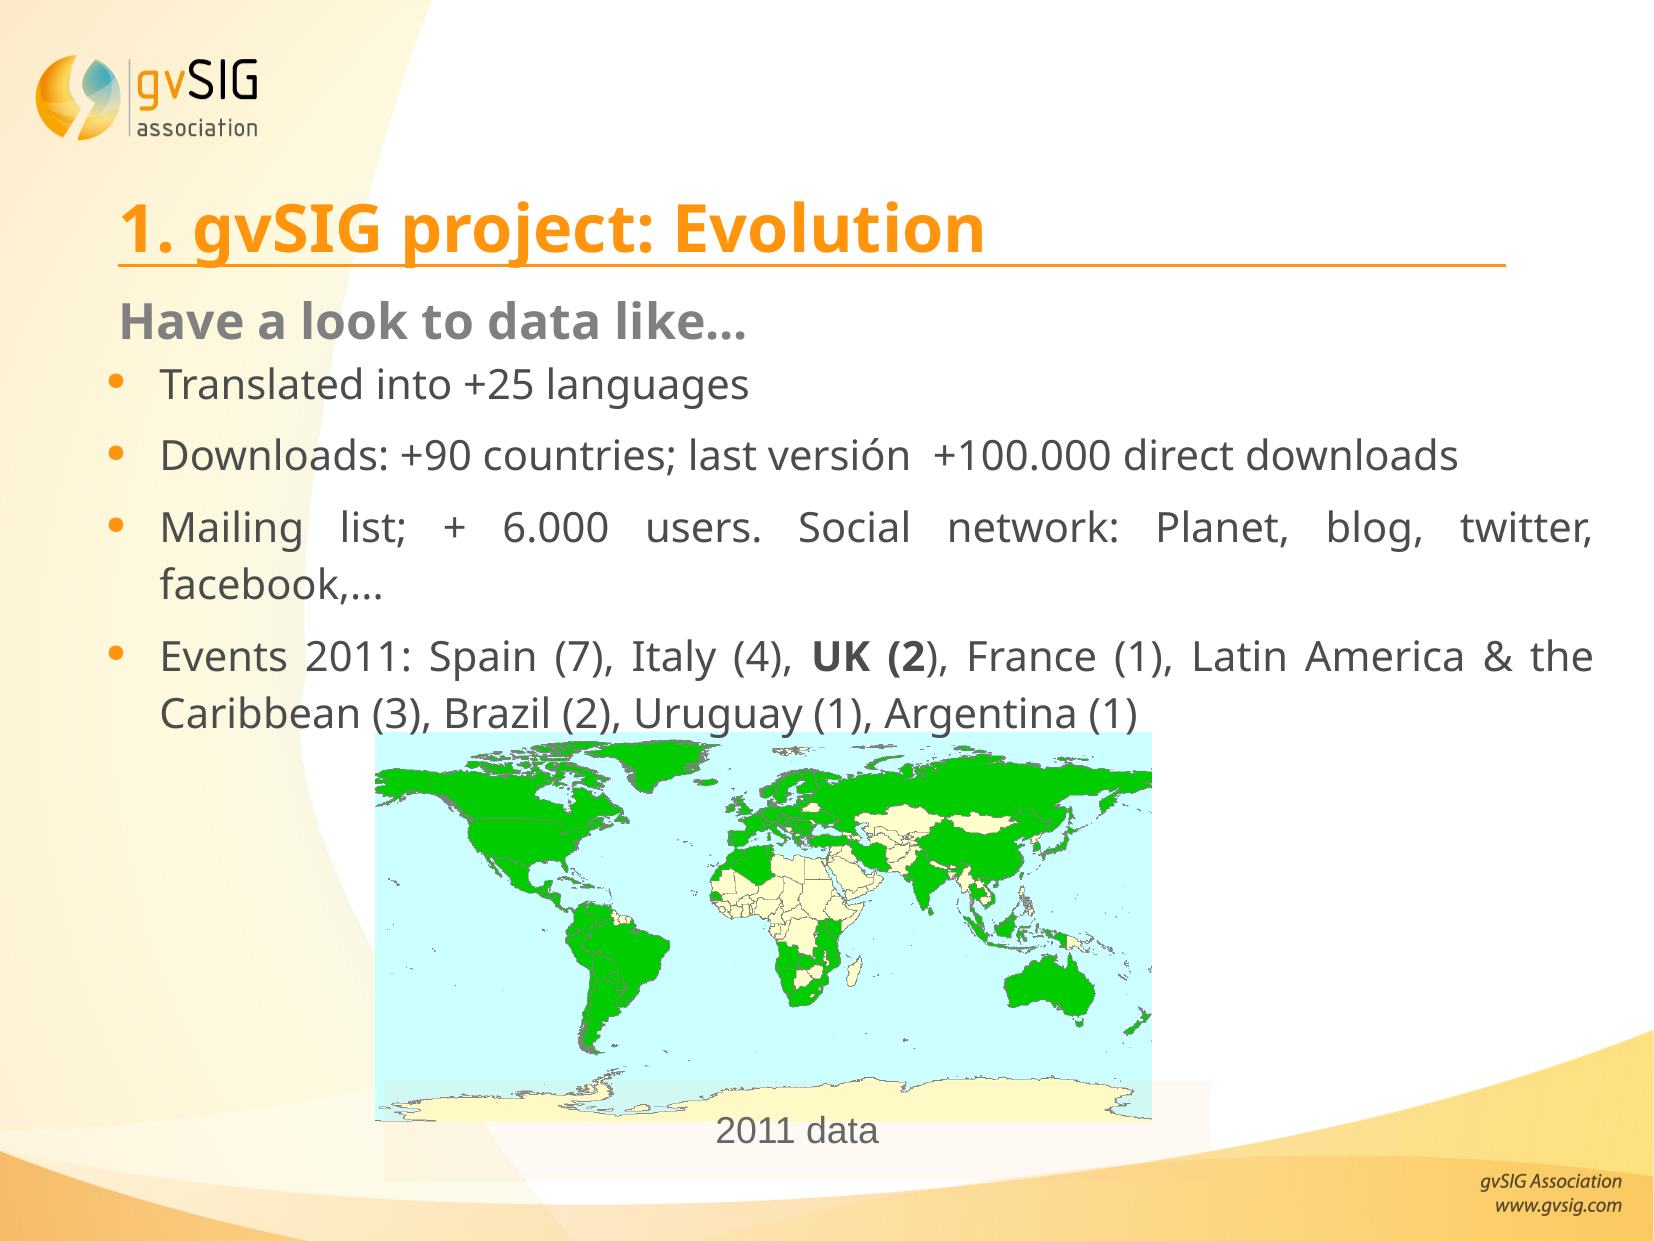

# 1. gvSIG project: Evolution
Have a look to data like...
Translated into +25 languages
Downloads: +90 countries; last versión +100.000 direct downloads
Mailing list; + 6.000 users. Social network: Planet, blog, twitter, facebook,...
Events 2011: Spain (7), Italy (4), UK (2), France (1), Latin America & the Caribbean (3), Brazil (2), Uruguay (1), Argentina (1)
2011 data